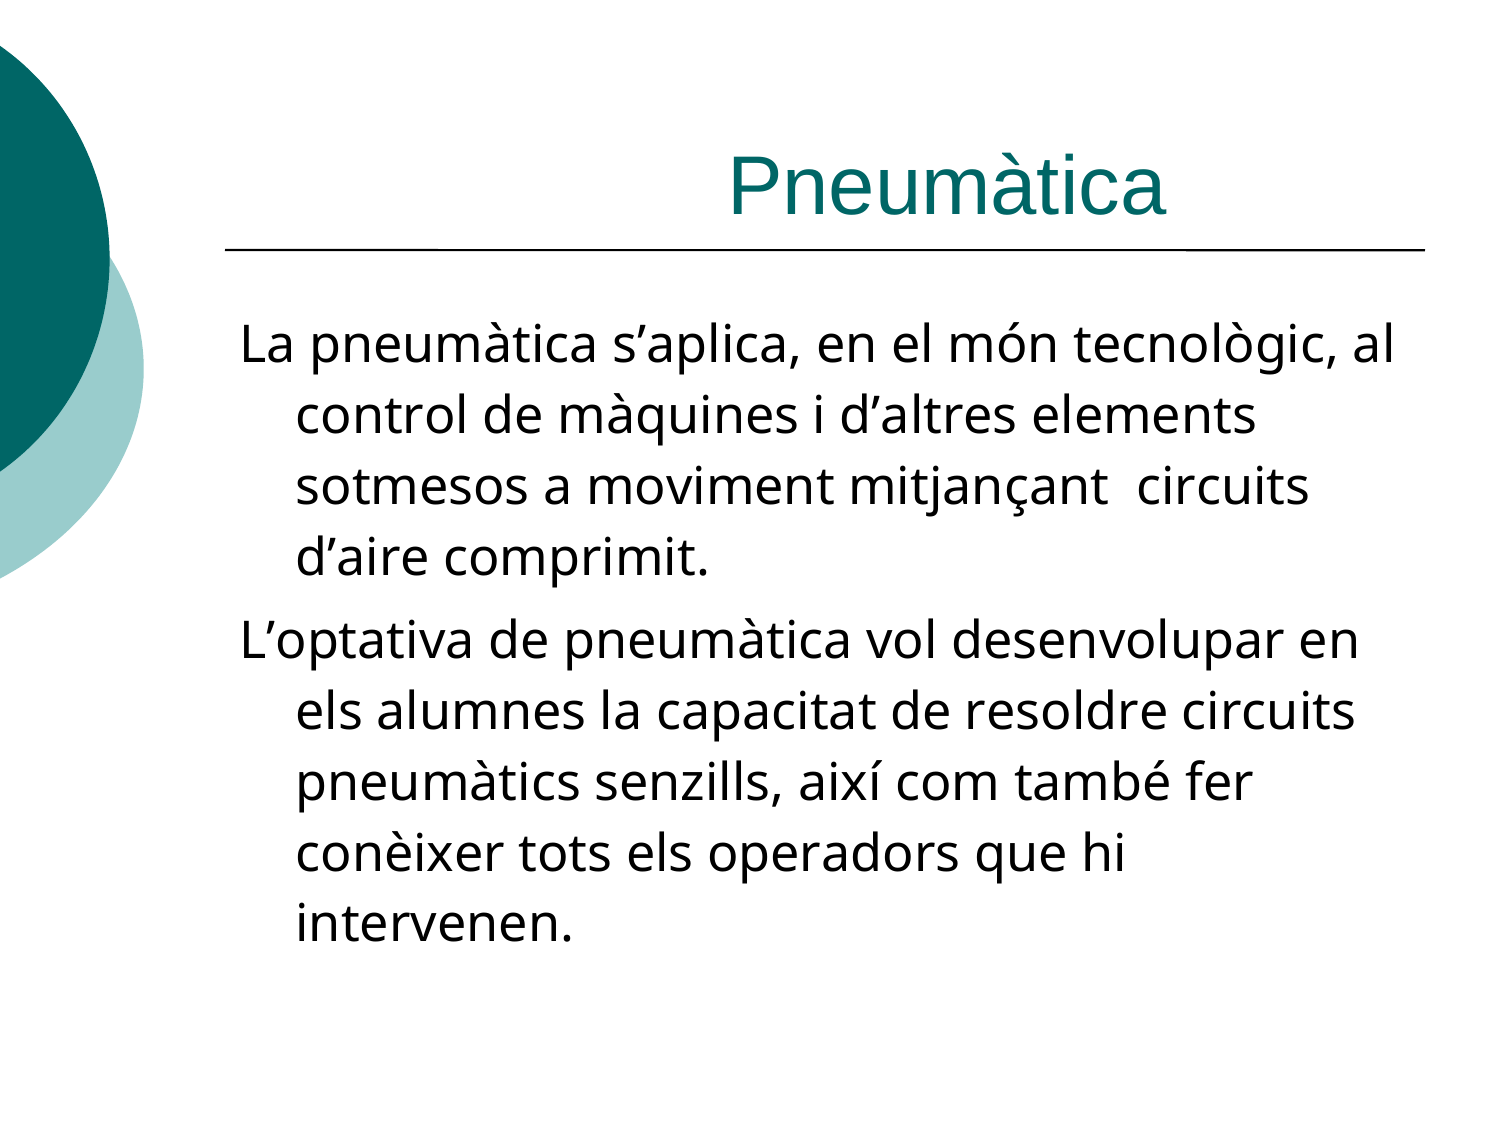

# Pneumàtica
La pneumàtica s’aplica, en el món tecnològic, al control de màquines i d’altres elements sotmesos a moviment mitjançant circuits d’aire comprimit.
L’optativa de pneumàtica vol desenvolupar en els alumnes la capacitat de resoldre circuits pneumàtics senzills, així com també fer conèixer tots els operadors que hi intervenen.